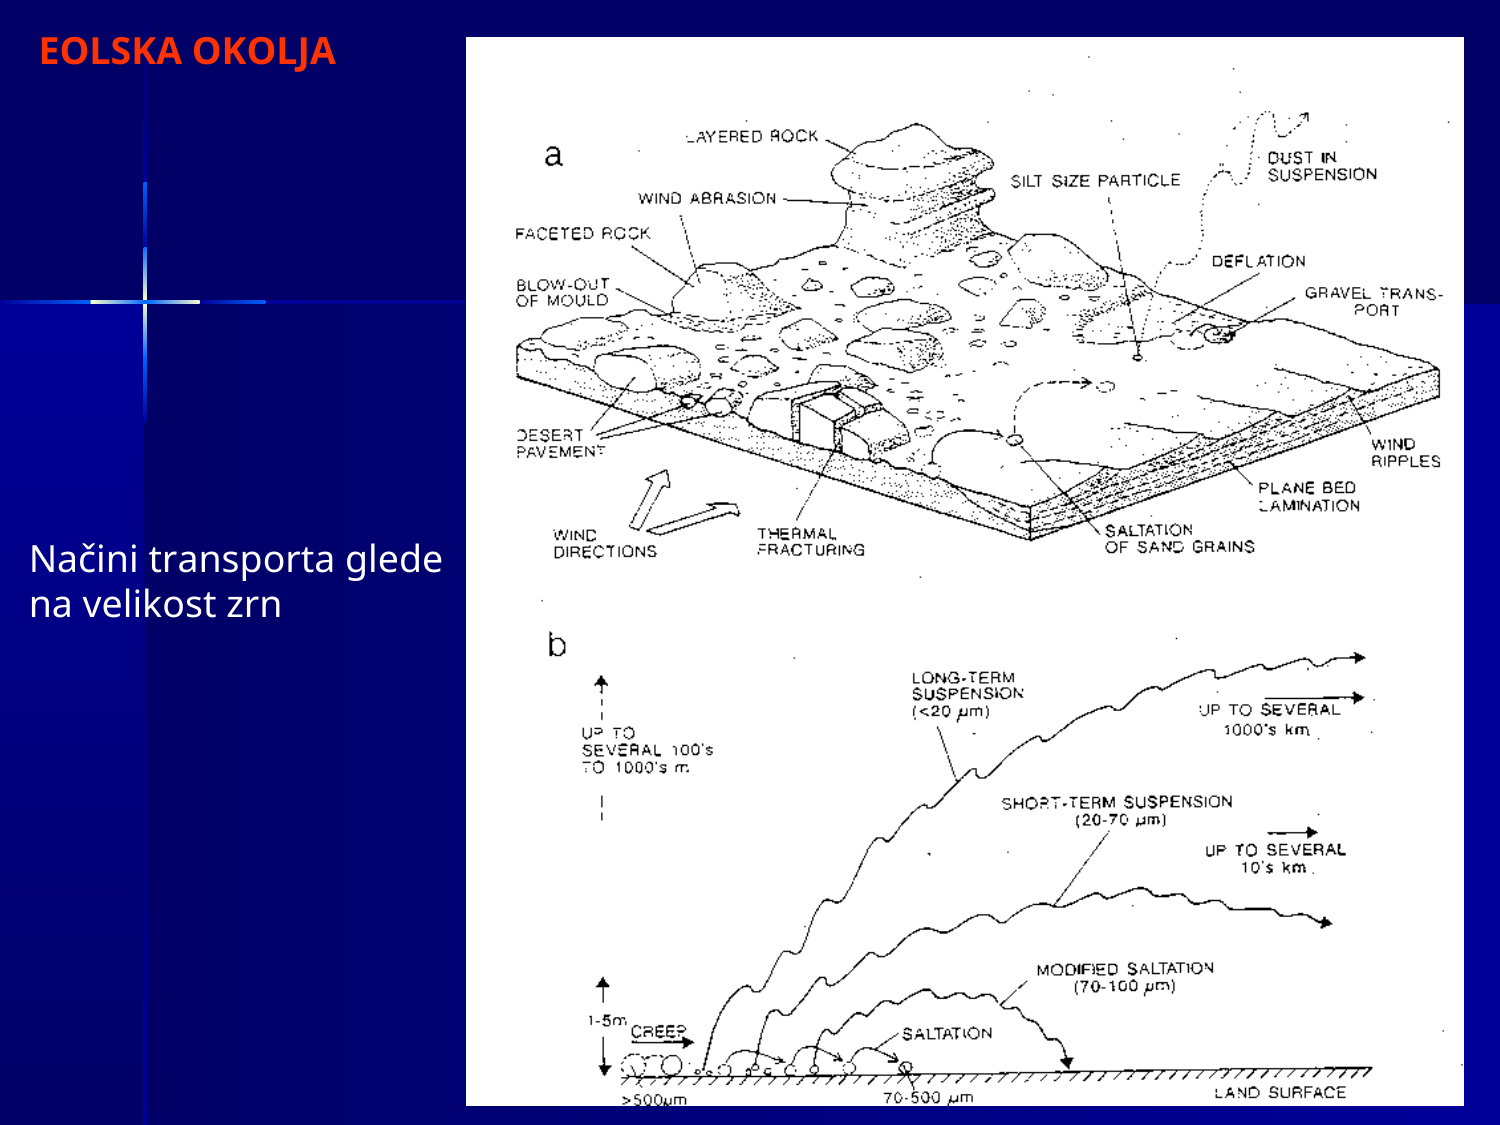

EOLSKA OKOLJA
Načini transporta glede
na velikost zrn